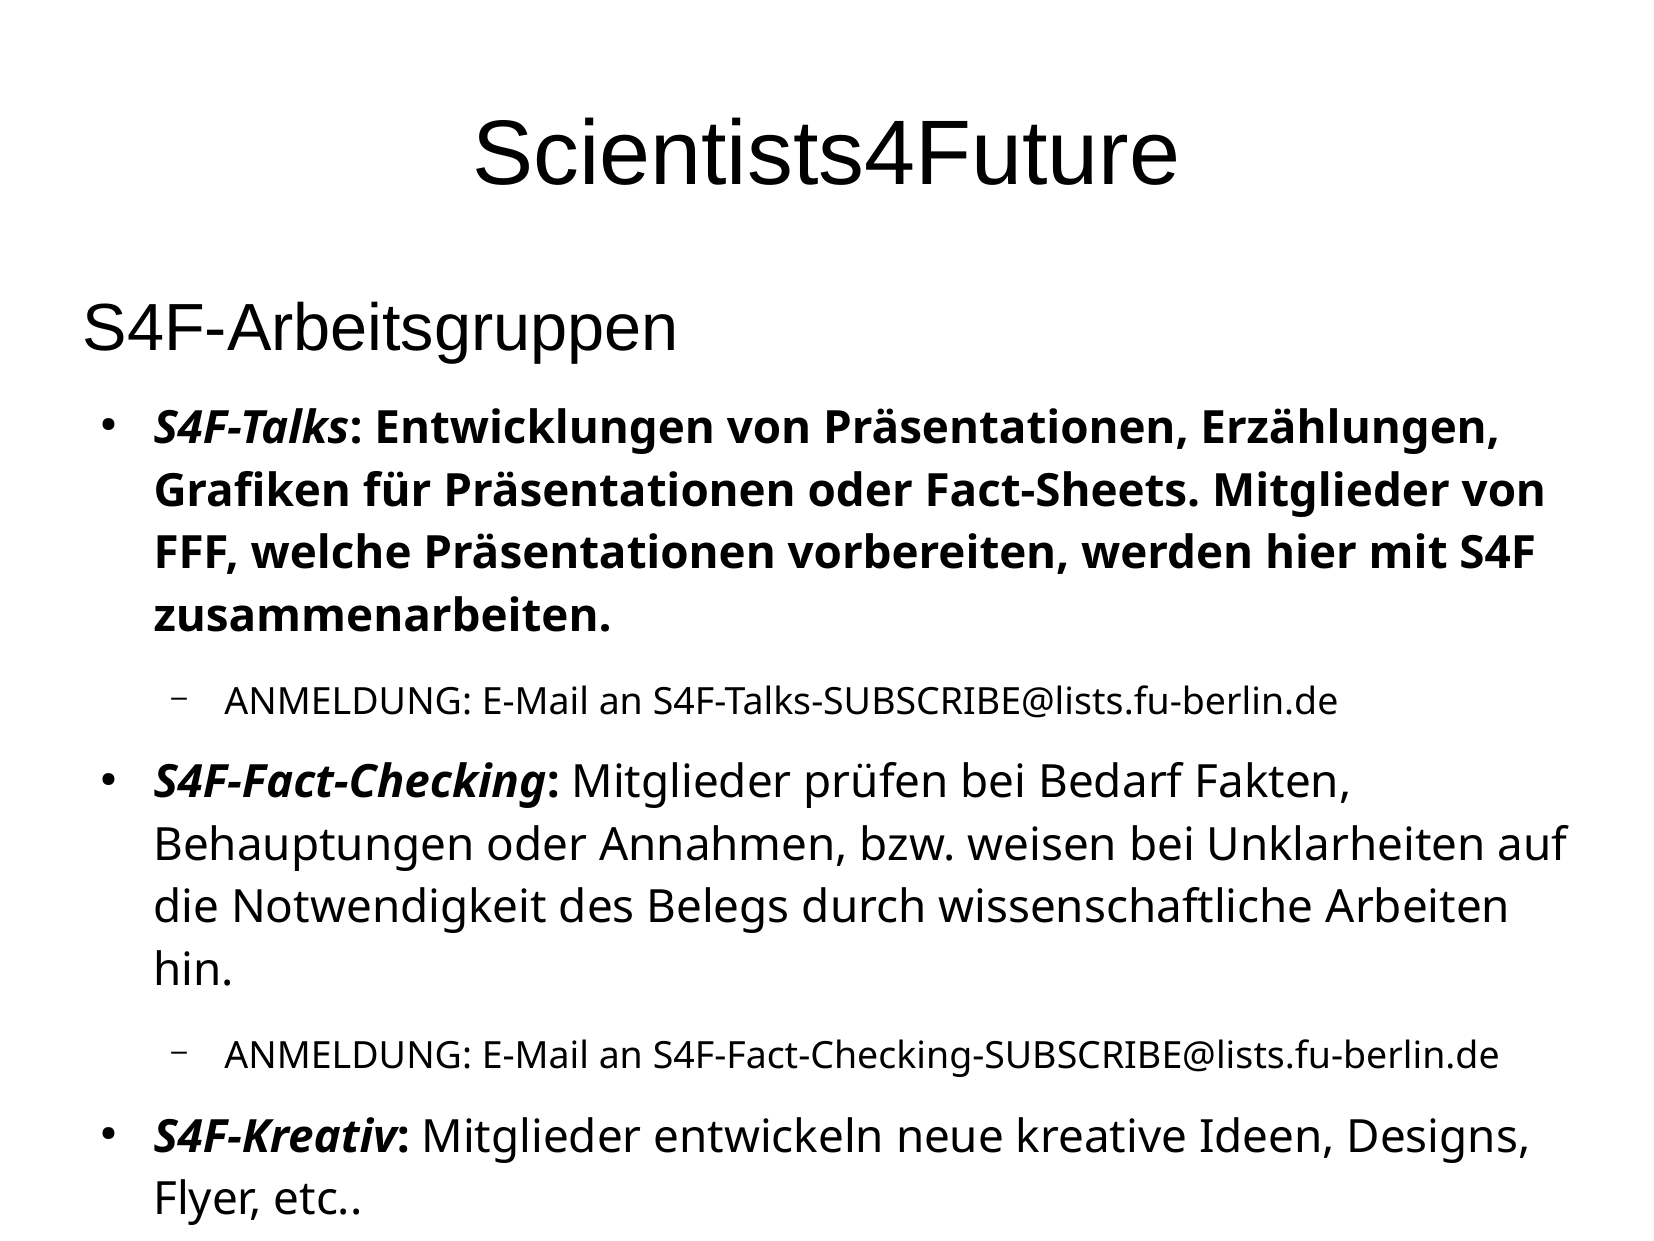

# Scientists4Future
S4F-Arbeitsgruppen
S4F-Talks: Entwicklungen von Präsentationen, Erzählungen, Grafiken für Präsentationen oder Fact-Sheets. Mitglieder von FFF, welche Präsentationen vorbereiten, werden hier mit S4F zusammenarbeiten.
ANMELDUNG: E-Mail an S4F-Talks-SUBSCRIBE@lists.fu-berlin.de
S4F-Fact-Checking: Mitglieder prüfen bei Bedarf Fakten, Behauptungen oder Annahmen, bzw. weisen bei Unklarheiten auf die Notwendigkeit des Belegs durch wissenschaftliche Arbeiten hin.
ANMELDUNG: E-Mail an S4F-Fact-Checking-SUBSCRIBE@lists.fu-berlin.de
S4F-Kreativ: Mitglieder entwickeln neue kreative Ideen, Designs, Flyer, etc..
ANMELDUNG: E-Mail an S4F-Kreativ-SUBSCRIBE@lists.fu-berlin.de